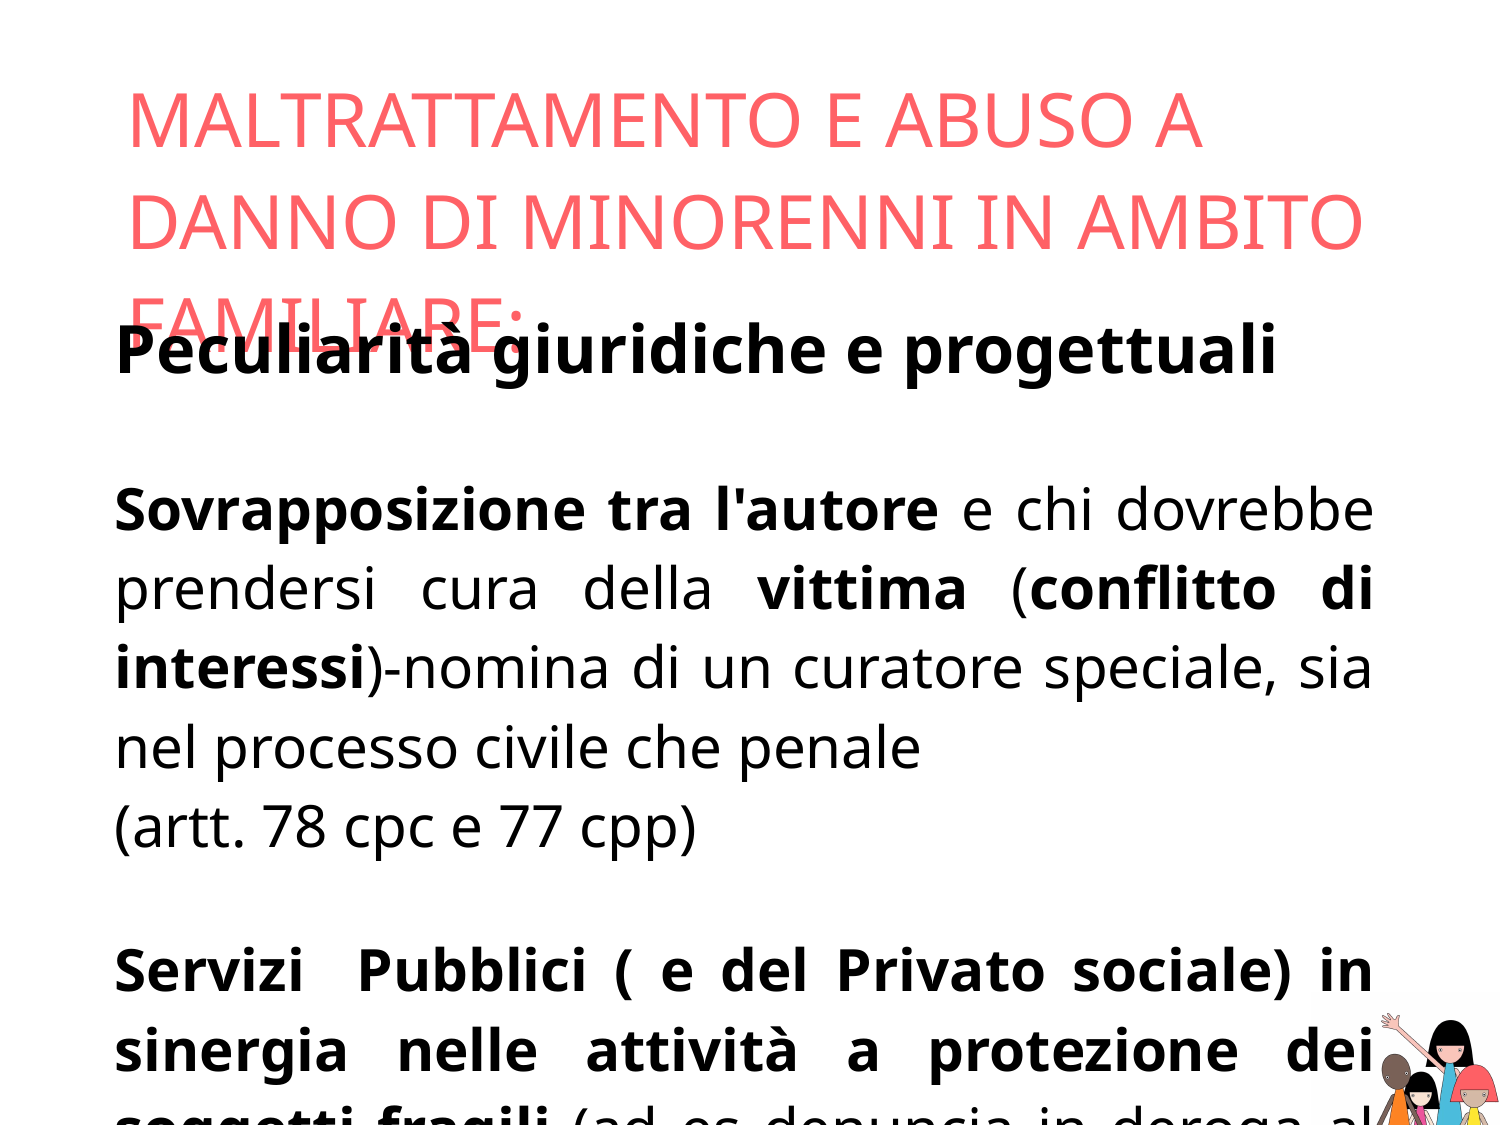

MALTRATTAMENTO E ABUSO A DANNO DI MINORENNI IN AMBITO FAMILIARE:
Peculiarità giuridiche e progettuali
Sovrapposizione tra l'autore e chi dovrebbe prendersi cura della vittima (conflitto di interessi)-nomina di un curatore speciale, sia nel processo civile che penale
(artt. 78 cpc e 77 cpp)
Servizi Pubblici ( e del Privato sociale) in sinergia nelle attività a protezione dei soggetti fragili (ad es denuncia in deroga al segreto professionale, progetto di sostegno e cura, assistenze alla vittima in ambito processuale )